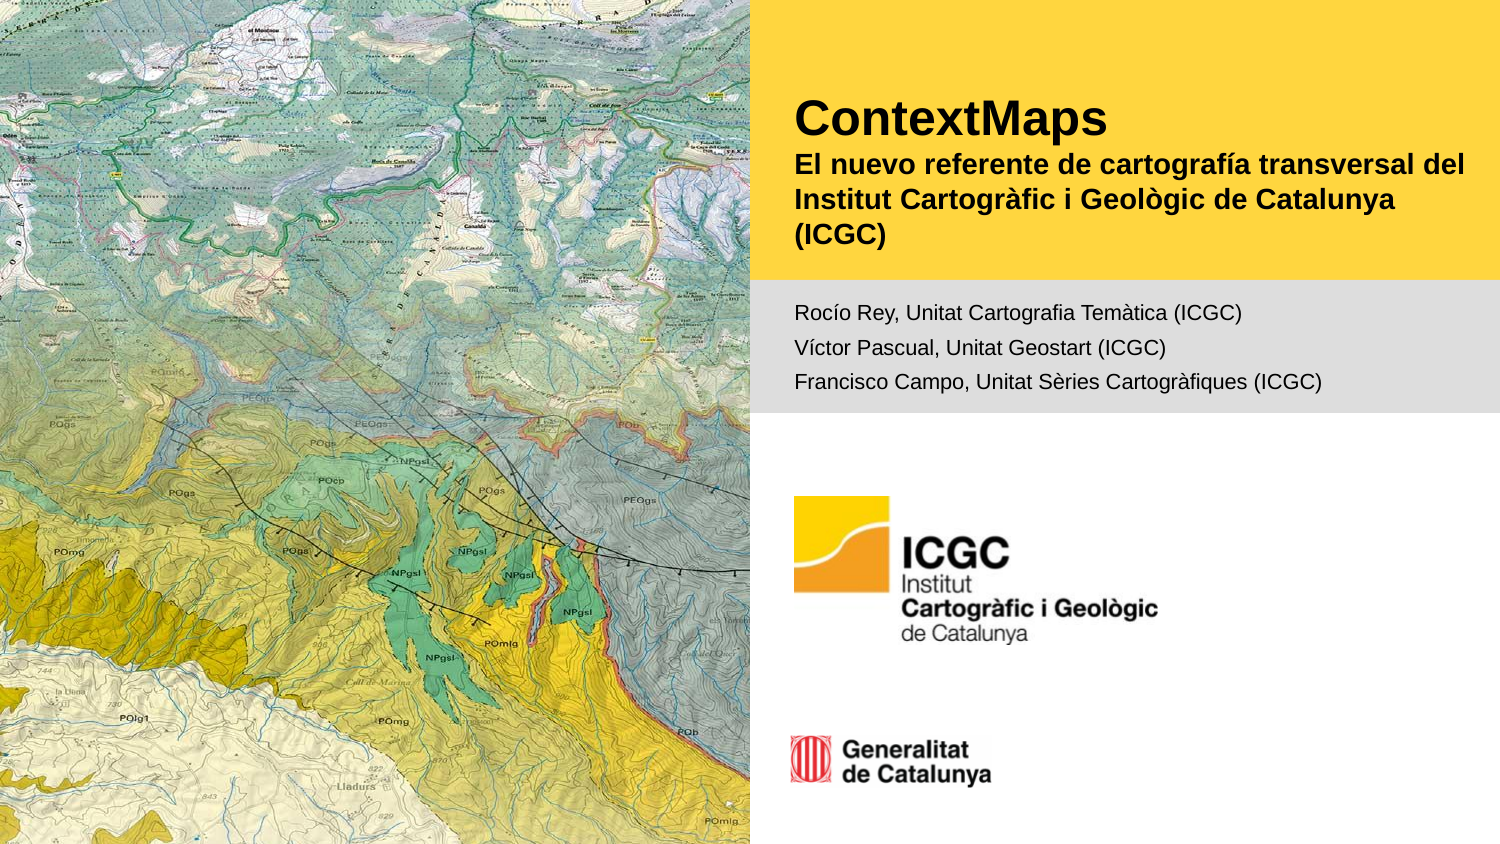

# ContextMaps El nuevo referente de cartografía transversal del Institut Cartogràfic i Geològic de Catalunya (ICGC)
Rocío Rey, Unitat Cartografia Temàtica (ICGC)
Víctor Pascual, Unitat Geostart (ICGC)
Francisco Campo, Unitat Sèries Cartogràfiques (ICGC)